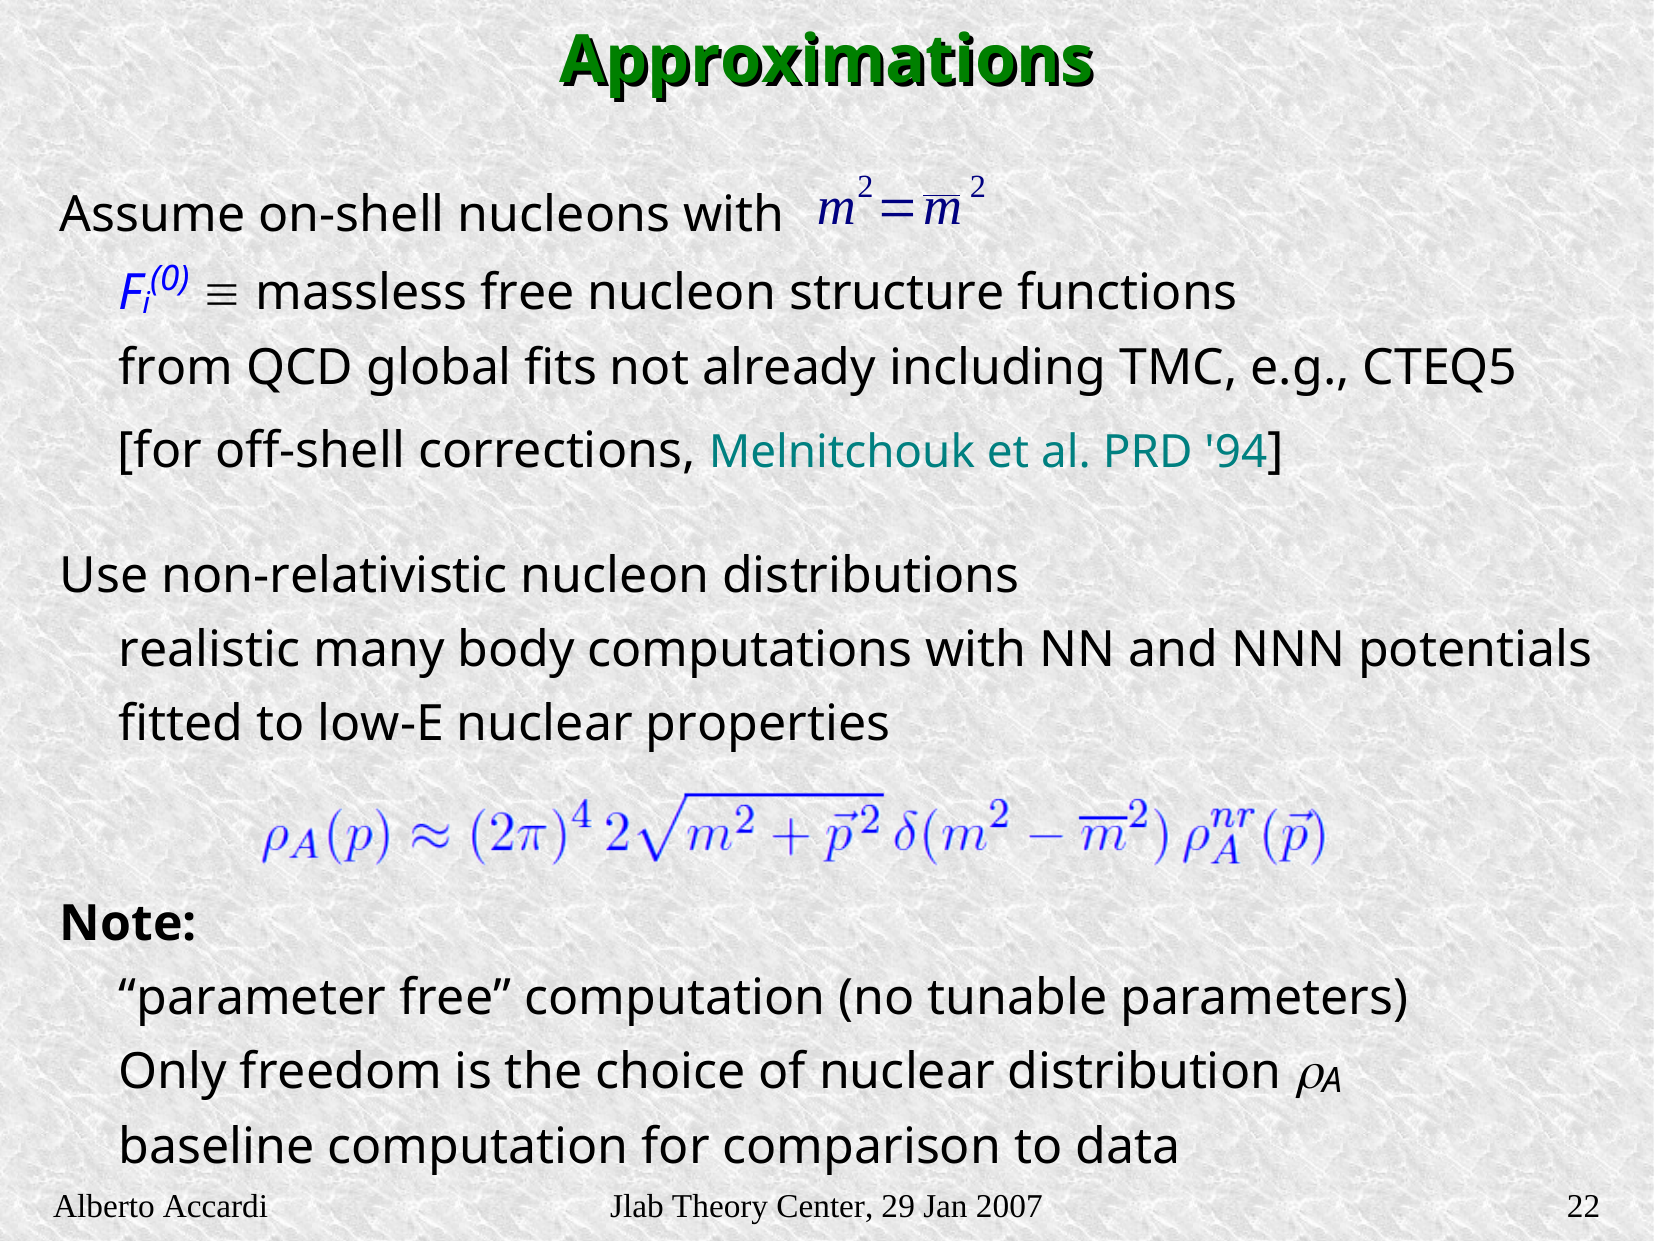

Approximations
Assume on-shell nucleons with
Fi(0)  massless free nucleon structure functions
from QCD global fits not already including TMC, e.g., CTEQ5
[for off-shell corrections, Melnitchouk et al. PRD '94]
Use non-relativistic nucleon distributions
realistic many body computations with NN and NNN potentials
fitted to low-E nuclear properties
Note:
“parameter free” computation (no tunable parameters)
Only freedom is the choice of nuclear distribution rA
baseline computation for comparison to data
Alberto Accardi
Padova U.
22